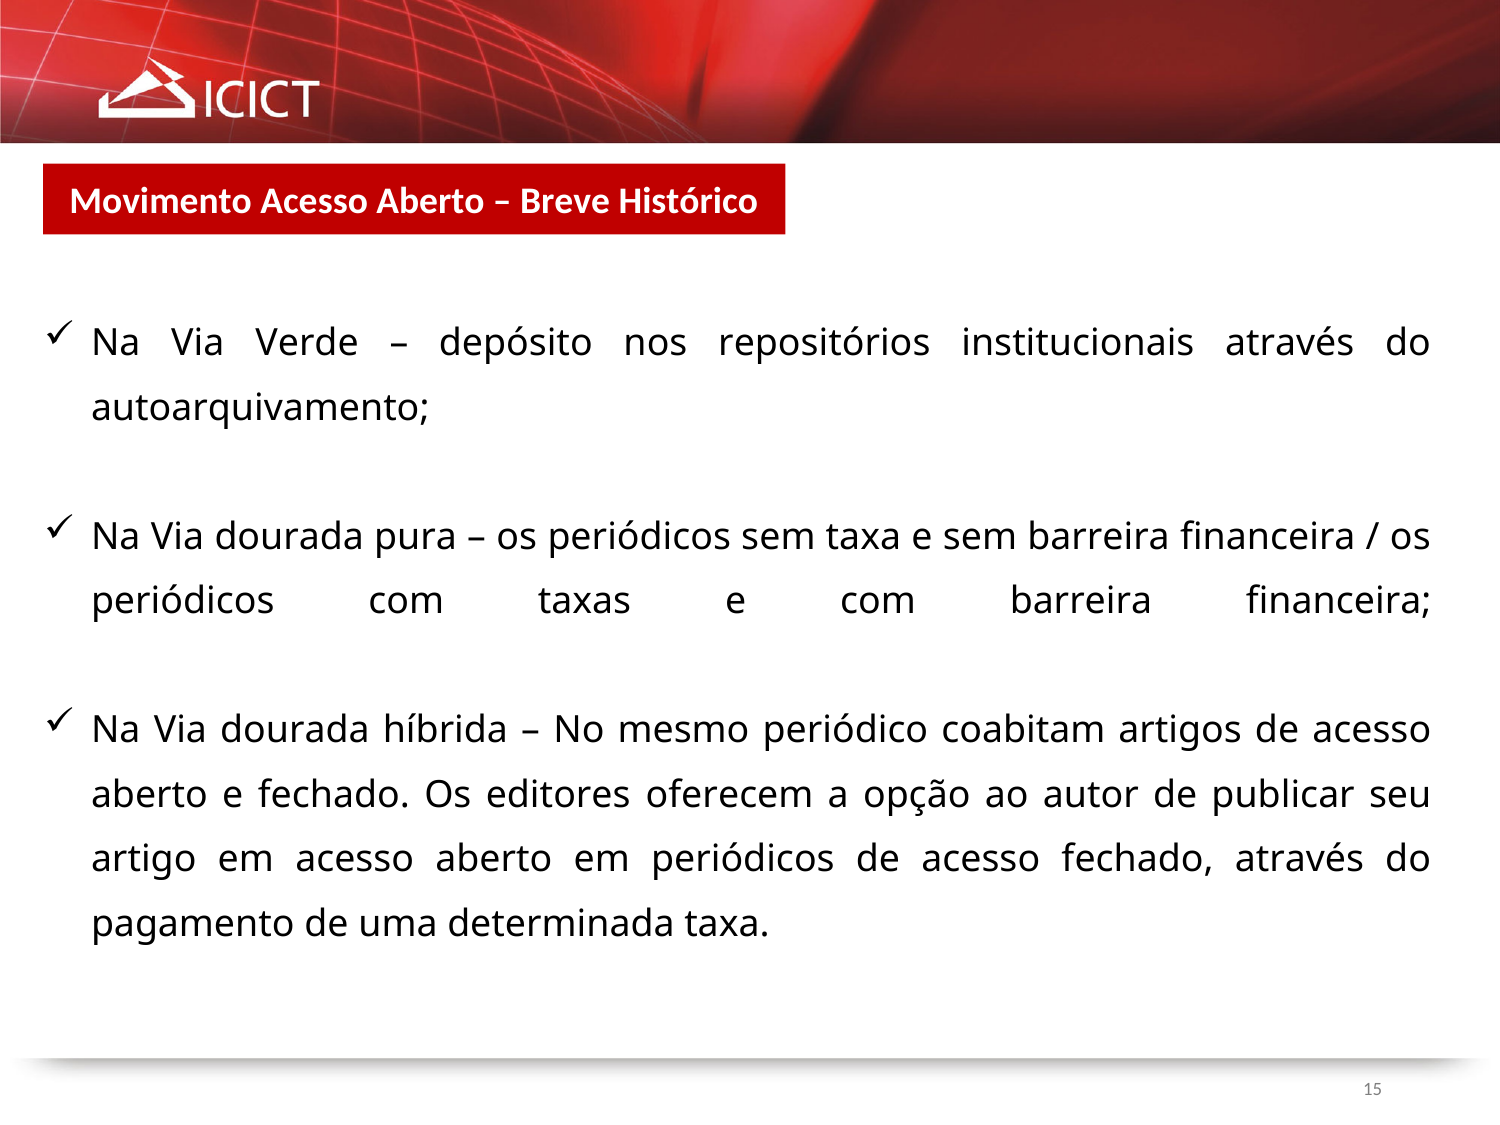

Movimento Acesso Aberto – Breve Histórico
Na Via Verde – depósito nos repositórios institucionais através do autoarquivamento;
Na Via dourada pura – os periódicos sem taxa e sem barreira financeira / os periódicos com taxas e com barreira financeira;
Na Via dourada híbrida – No mesmo periódico coabitam artigos de acesso aberto e fechado. Os editores oferecem a opção ao autor de publicar seu artigo em acesso aberto em periódicos de acesso fechado, através do pagamento de uma determinada taxa.